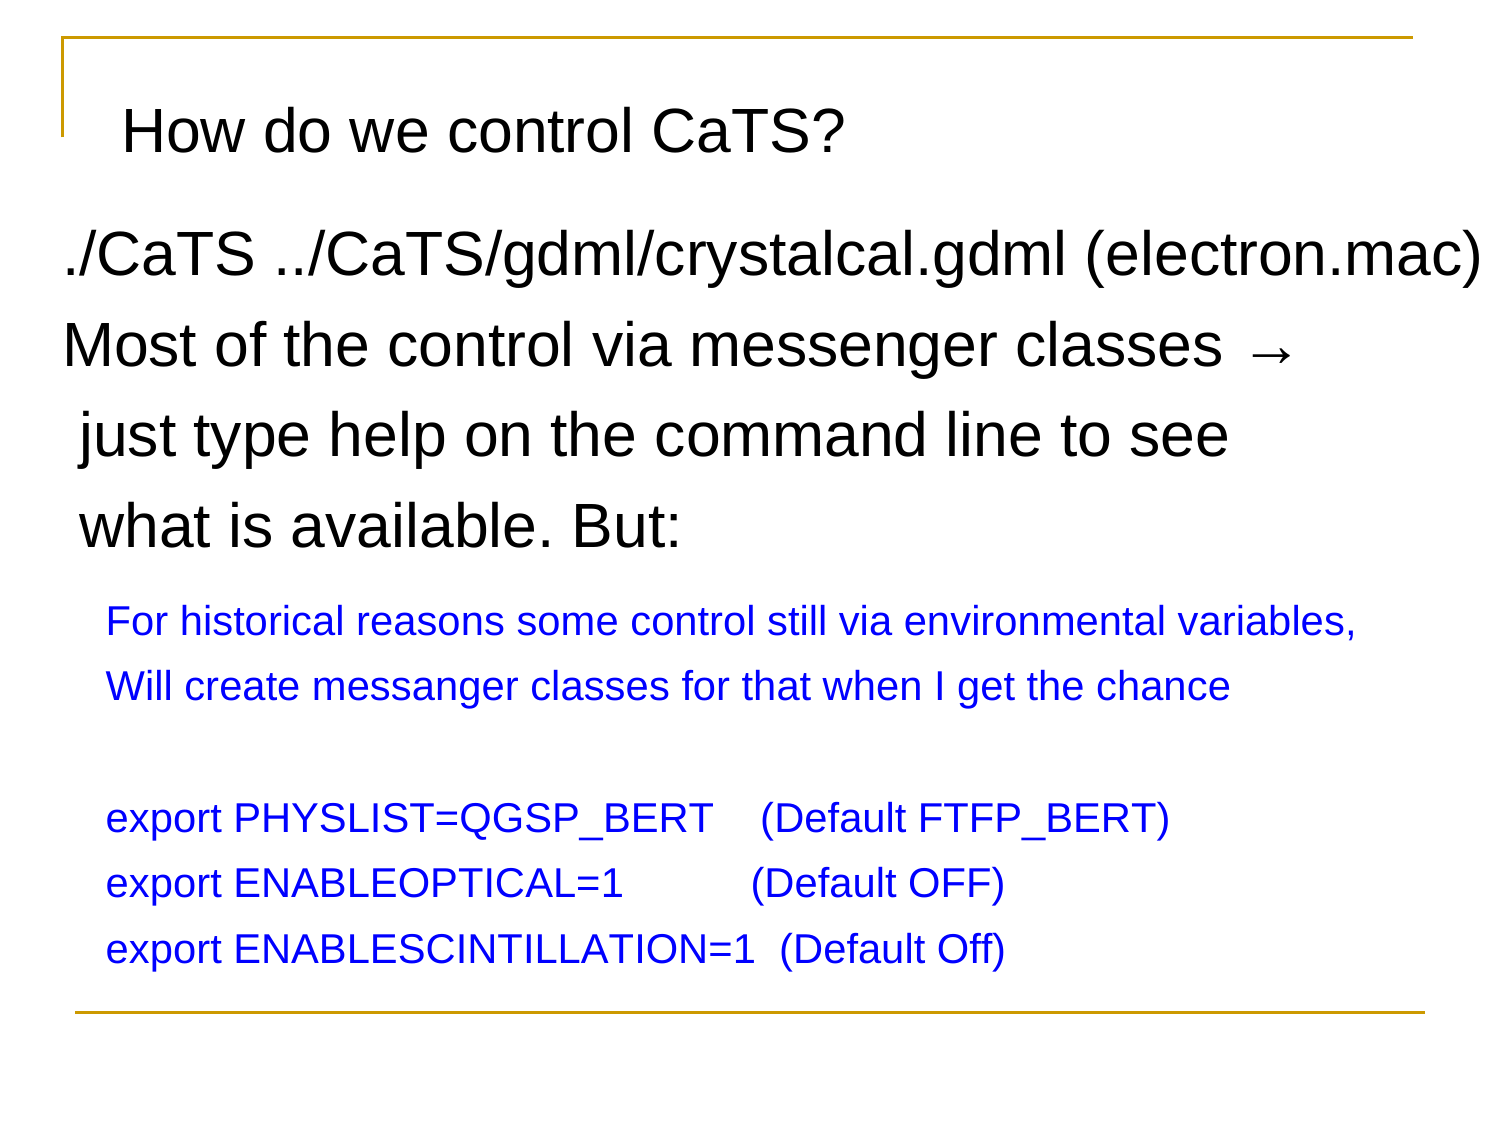

How do we control CaTS?
./CaTS ../CaTS/gdml/crystalcal.gdml (electron.mac)
Most of the control via messenger classes →
 just type help on the command line to see
 what is available. But:
For historical reasons some control still via environmental variables,
Will create messanger classes for that when I get the chance
export PHYSLIST=QGSP_BERT (Default FTFP_BERT)
export ENABLEOPTICAL=1 (Default OFF)
export ENABLESCINTILLATION=1 (Default Off)